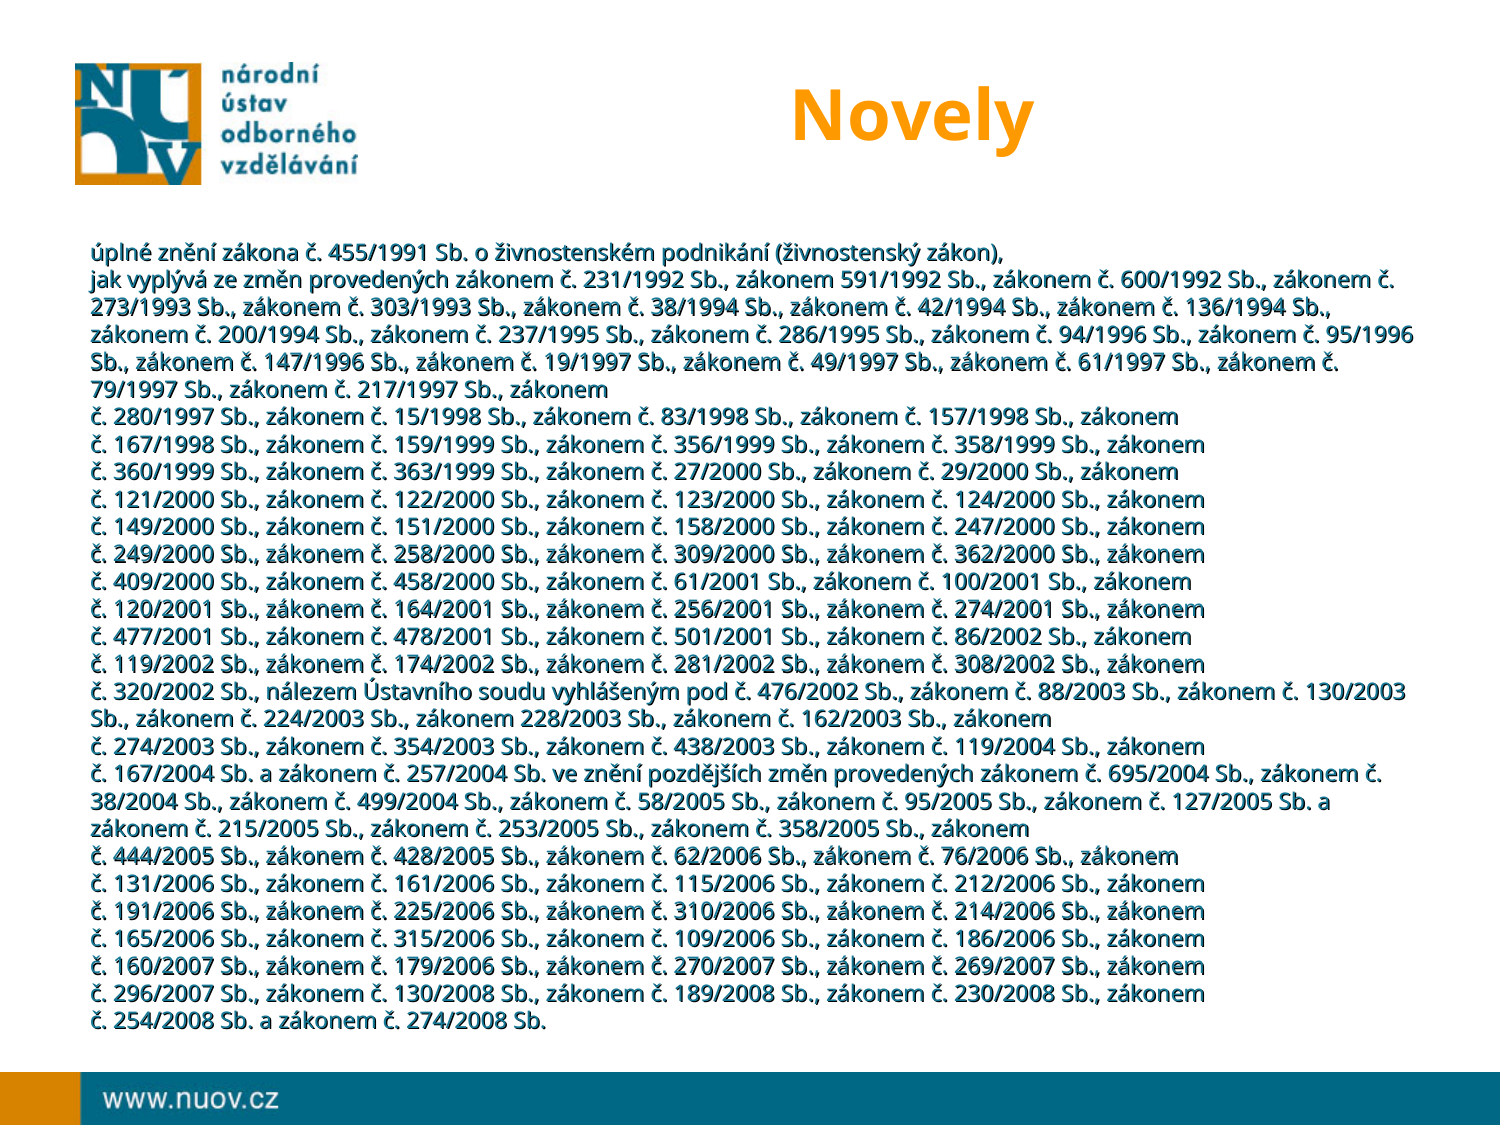

# Novely
úplné znění zákona č. 455/1991 Sb. o živnostenském podnikání (živnostenský zákon),
jak vyplývá ze změn provedených zákonem č. 231/1992 Sb., zákonem 591/1992 Sb., zákonem č. 600/1992 Sb., zákonem č. 273/1993 Sb., zákonem č. 303/1993 Sb., zákonem č. 38/1994 Sb., zákonem č. 42/1994 Sb., zákonem č. 136/1994 Sb., zákonem č. 200/1994 Sb., zákonem č. 237/1995 Sb., zákonem č. 286/1995 Sb., zákonem č. 94/1996 Sb., zákonem č. 95/1996 Sb., zákonem č. 147/1996 Sb., zákonem č. 19/1997 Sb., zákonem č. 49/1997 Sb., zákonem č. 61/1997 Sb., zákonem č. 79/1997 Sb., zákonem č. 217/1997 Sb., zákonem
č. 280/1997 Sb., zákonem č. 15/1998 Sb., zákonem č. 83/1998 Sb., zákonem č. 157/1998 Sb., zákonem
č. 167/1998 Sb., zákonem č. 159/1999 Sb., zákonem č. 356/1999 Sb., zákonem č. 358/1999 Sb., zákonem
č. 360/1999 Sb., zákonem č. 363/1999 Sb., zákonem č. 27/2000 Sb., zákonem č. 29/2000 Sb., zákonem
č. 121/2000 Sb., zákonem č. 122/2000 Sb., zákonem č. 123/2000 Sb., zákonem č. 124/2000 Sb., zákonem
č. 149/2000 Sb., zákonem č. 151/2000 Sb., zákonem č. 158/2000 Sb., zákonem č. 247/2000 Sb., zákonem
č. 249/2000 Sb., zákonem č. 258/2000 Sb., zákonem č. 309/2000 Sb., zákonem č. 362/2000 Sb., zákonem
č. 409/2000 Sb., zákonem č. 458/2000 Sb., zákonem č. 61/2001 Sb., zákonem č. 100/2001 Sb., zákonem
č. 120/2001 Sb., zákonem č. 164/2001 Sb., zákonem č. 256/2001 Sb., zákonem č. 274/2001 Sb., zákonem
č. 477/2001 Sb., zákonem č. 478/2001 Sb., zákonem č. 501/2001 Sb., zákonem č. 86/2002 Sb., zákonem
č. 119/2002 Sb., zákonem č. 174/2002 Sb., zákonem č. 281/2002 Sb., zákonem č. 308/2002 Sb., zákonem
č. 320/2002 Sb., nálezem Ústavního soudu vyhlášeným pod č. 476/2002 Sb., zákonem č. 88/2003 Sb., zákonem č. 130/2003 Sb., zákonem č. 224/2003 Sb., zákonem 228/2003 Sb., zákonem č. 162/2003 Sb., zákonem
č. 274/2003 Sb., zákonem č. 354/2003 Sb., zákonem č. 438/2003 Sb., zákonem č. 119/2004 Sb., zákonem
č. 167/2004 Sb. a zákonem č. 257/2004 Sb. ve znění pozdějších změn provedených zákonem č. 695/2004 Sb., zákonem č. 38/2004 Sb., zákonem č. 499/2004 Sb., zákonem č. 58/2005 Sb., zákonem č. 95/2005 Sb., zákonem č. 127/2005 Sb. a zákonem č. 215/2005 Sb., zákonem č. 253/2005 Sb., zákonem č. 358/2005 Sb., zákonem
č. 444/2005 Sb., zákonem č. 428/2005 Sb., zákonem č. 62/2006 Sb., zákonem č. 76/2006 Sb., zákonem
č. 131/2006 Sb., zákonem č. 161/2006 Sb., zákonem č. 115/2006 Sb., zákonem č. 212/2006 Sb., zákonem
č. 191/2006 Sb., zákonem č. 225/2006 Sb., zákonem č. 310/2006 Sb., zákonem č. 214/2006 Sb., zákonem
č. 165/2006 Sb., zákonem č. 315/2006 Sb., zákonem č. 109/2006 Sb., zákonem č. 186/2006 Sb., zákonem
č. 160/2007 Sb., zákonem č. 179/2006 Sb., zákonem č. 270/2007 Sb., zákonem č. 269/2007 Sb., zákonem
č. 296/2007 Sb., zákonem č. 130/2008 Sb., zákonem č. 189/2008 Sb., zákonem č. 230/2008 Sb., zákonem
č. 254/2008 Sb. a zákonem č. 274/2008 Sb.